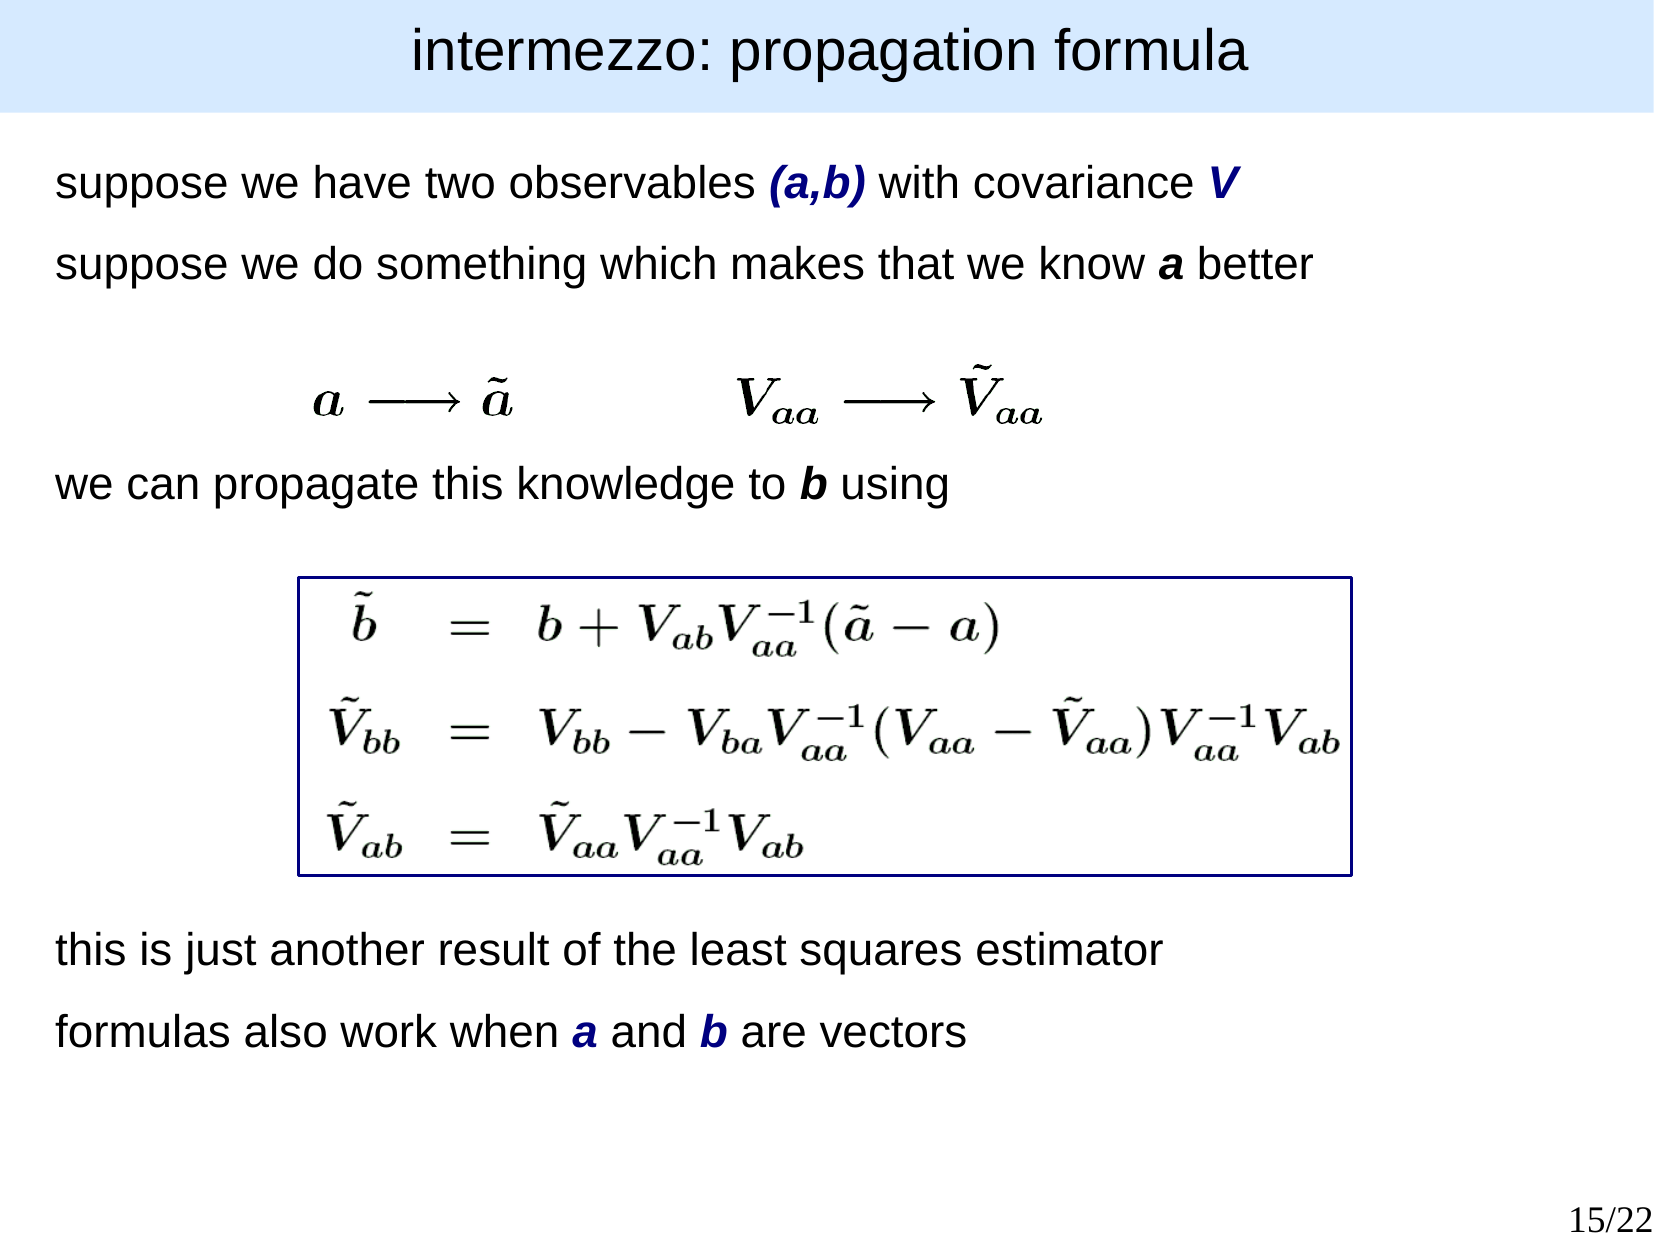

# intermezzo: propagation formula
suppose we have two observables (a,b) with covariance V
suppose we do something which makes that we know a better
we can propagate this knowledge to b using
this is just another result of the least squares estimator
formulas also work when a and b are vectors
15